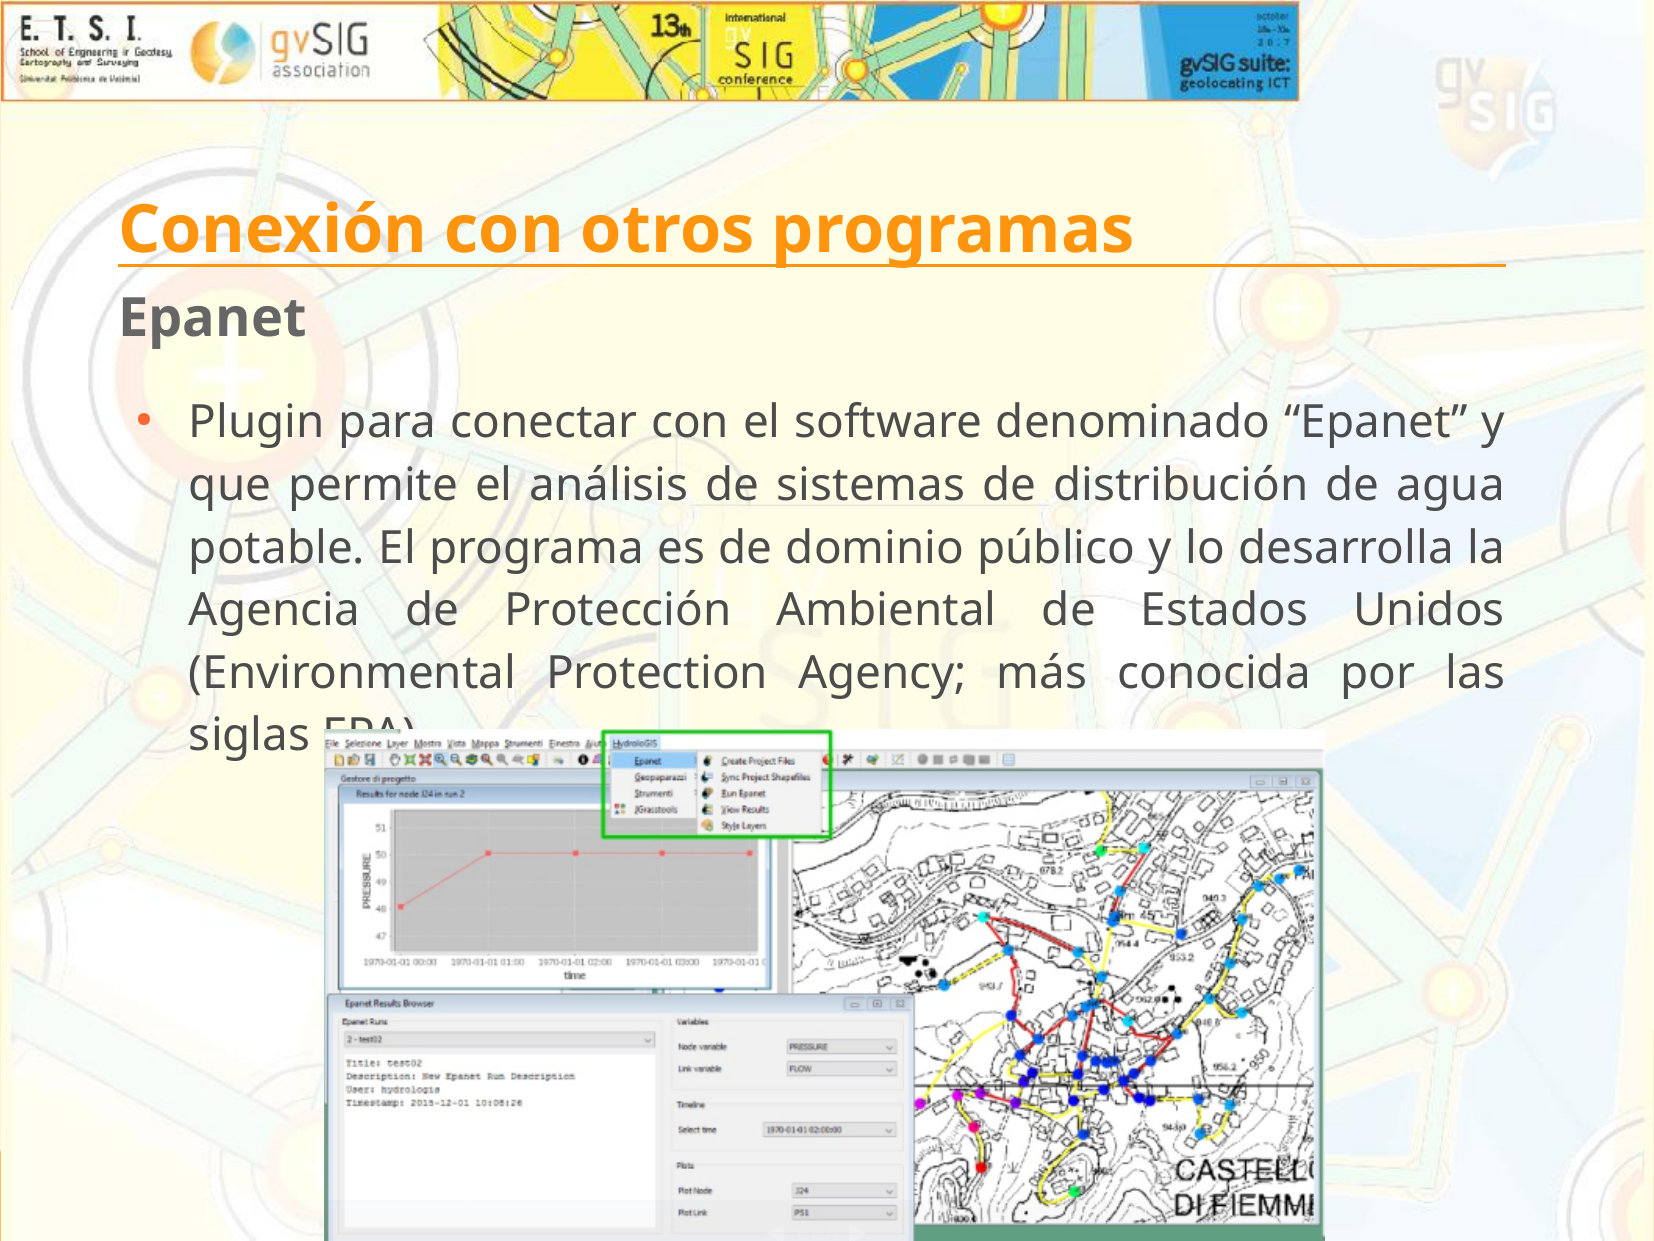

# Conexión con otros programas
Epanet
Plugin para conectar con el software denominado “Epanet” y que permite el análisis de sistemas de distribución de agua potable. El programa es de dominio público y lo desarrolla la Agencia de Protección Ambiental de Estados Unidos (Environmental Protection Agency; más conocida por las siglas EPA).